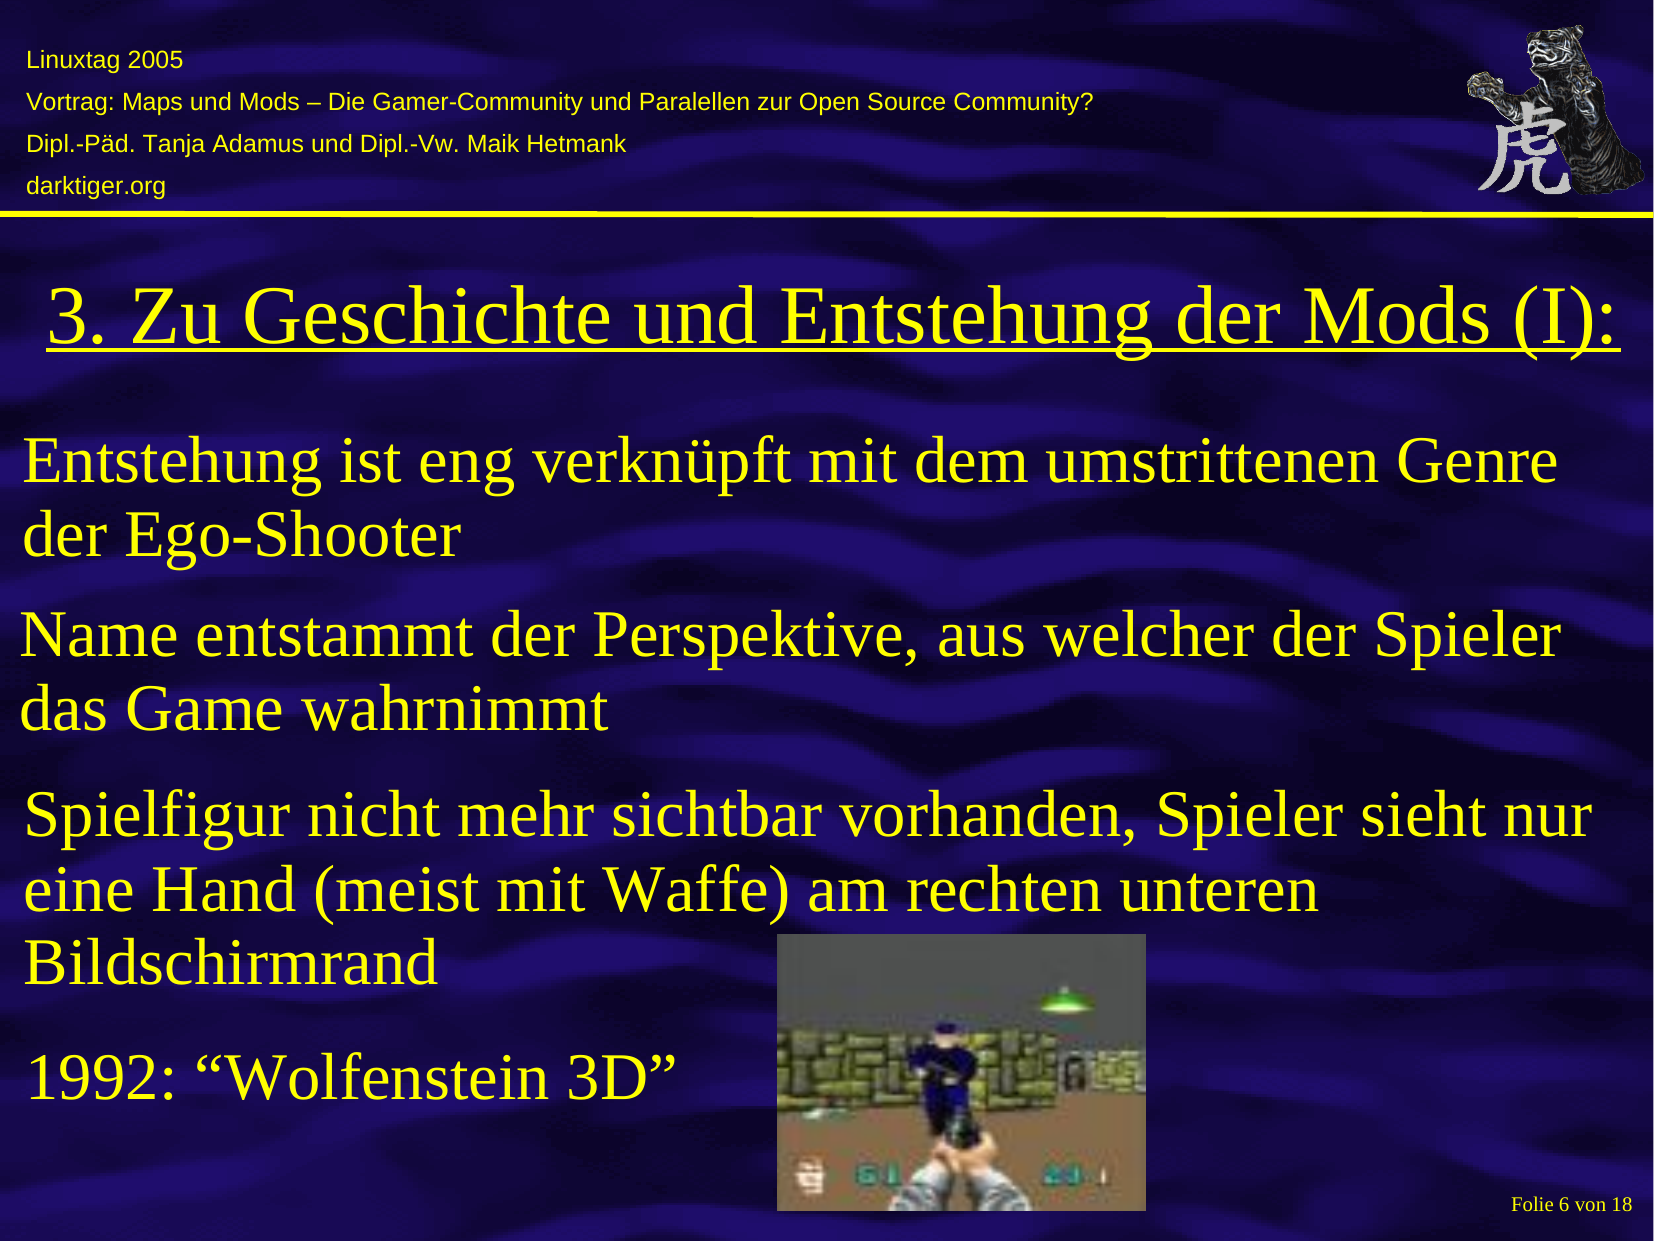

Linuxtag 2005
Vortrag: Maps und Mods – Die Gamer-Community und Paralellen zur Open Source Community?
Dipl.-Päd. Tanja Adamus und Dipl.-Vw. Maik Hetmank
darktiger.org
3. Zu Geschichte und Entstehung der Mods (I):
Entstehung ist eng verknüpft mit dem umstrittenen Genre der Ego-Shooter
Name entstammt der Perspektive, aus welcher der Spieler das Game wahrnimmt
Spielfigur nicht mehr sichtbar vorhanden, Spieler sieht nur
eine Hand (meist mit Waffe) am rechten unteren Bildschirmrand
1992: “Wolfenstein 3D”
Folie 6 von 18